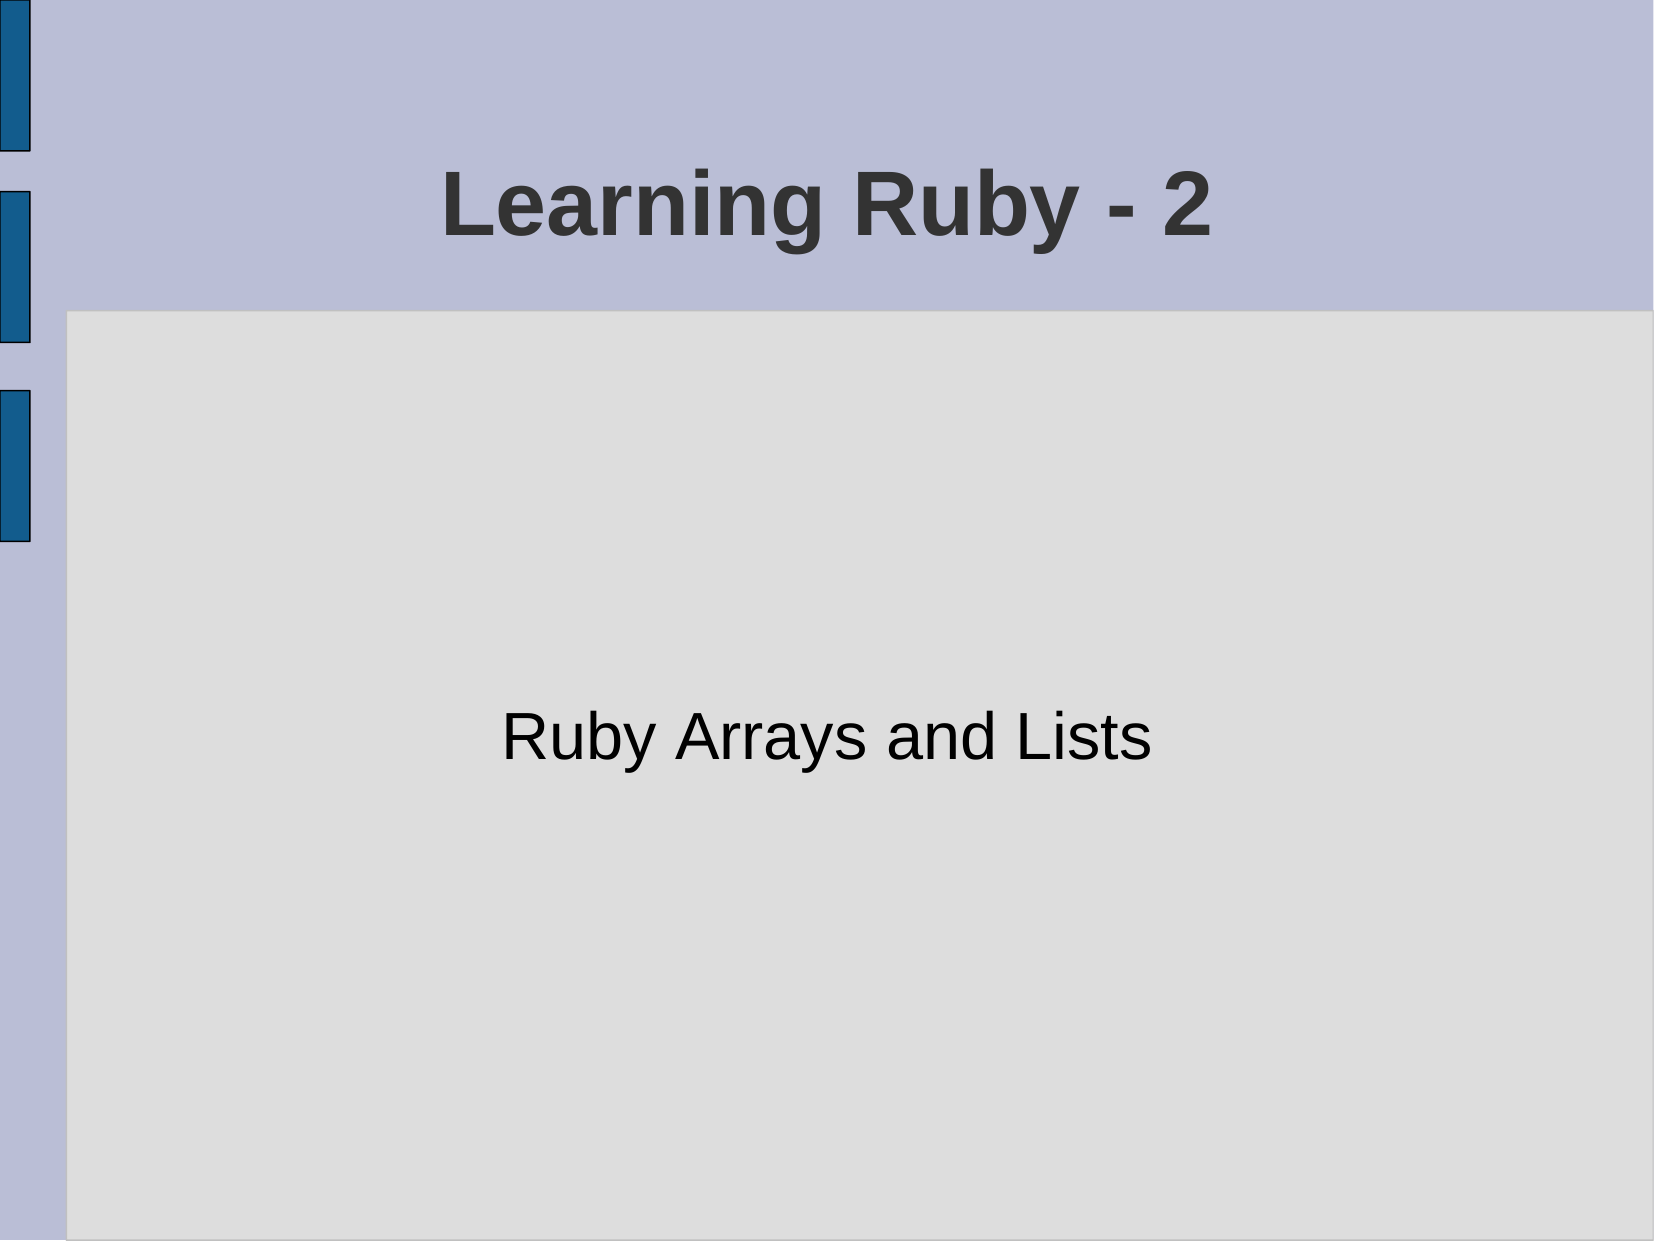

# Learning Ruby - 2
Ruby Arrays and Lists